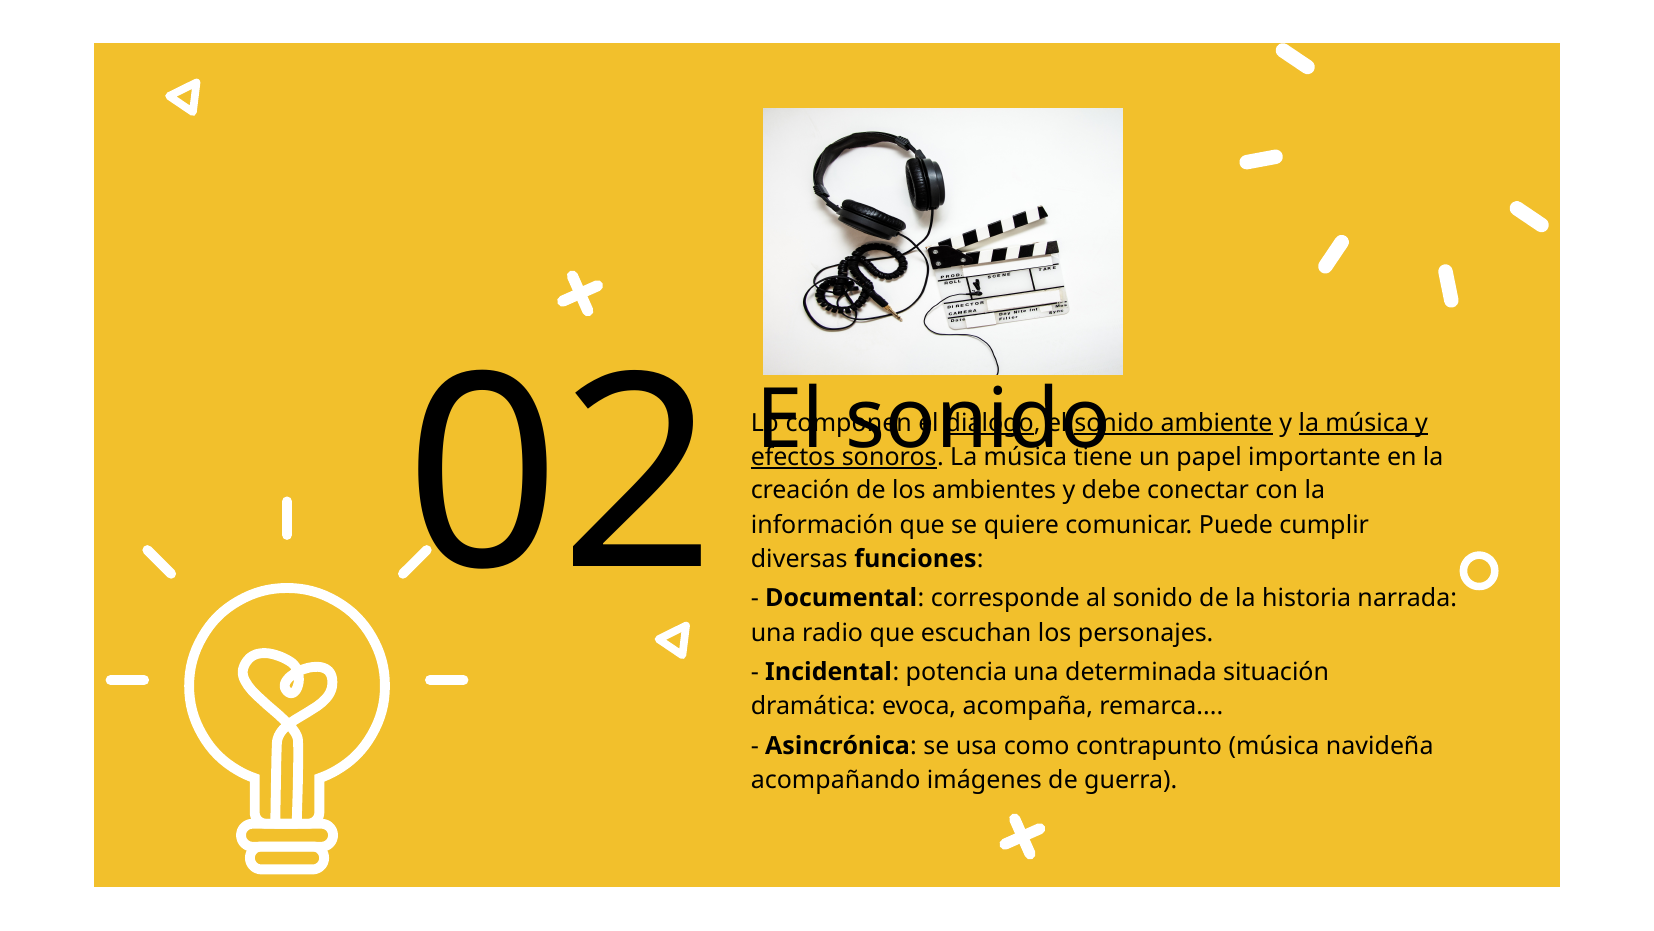

02
# El sonido
Lo componen el diálogo, el sonido ambiente y la música y efectos sonoros. La música tiene un papel importante en la creación de los ambientes y debe conectar con la información que se quiere comunicar. Puede cumplir diversas funciones:
- Documental: corresponde al sonido de la historia narrada: una radio que escuchan los personajes.
- Incidental: potencia una determinada situación dramática: evoca, acompaña, remarca....
- Asincrónica: se usa como contrapunto (música navideña acompañando imágenes de guerra).